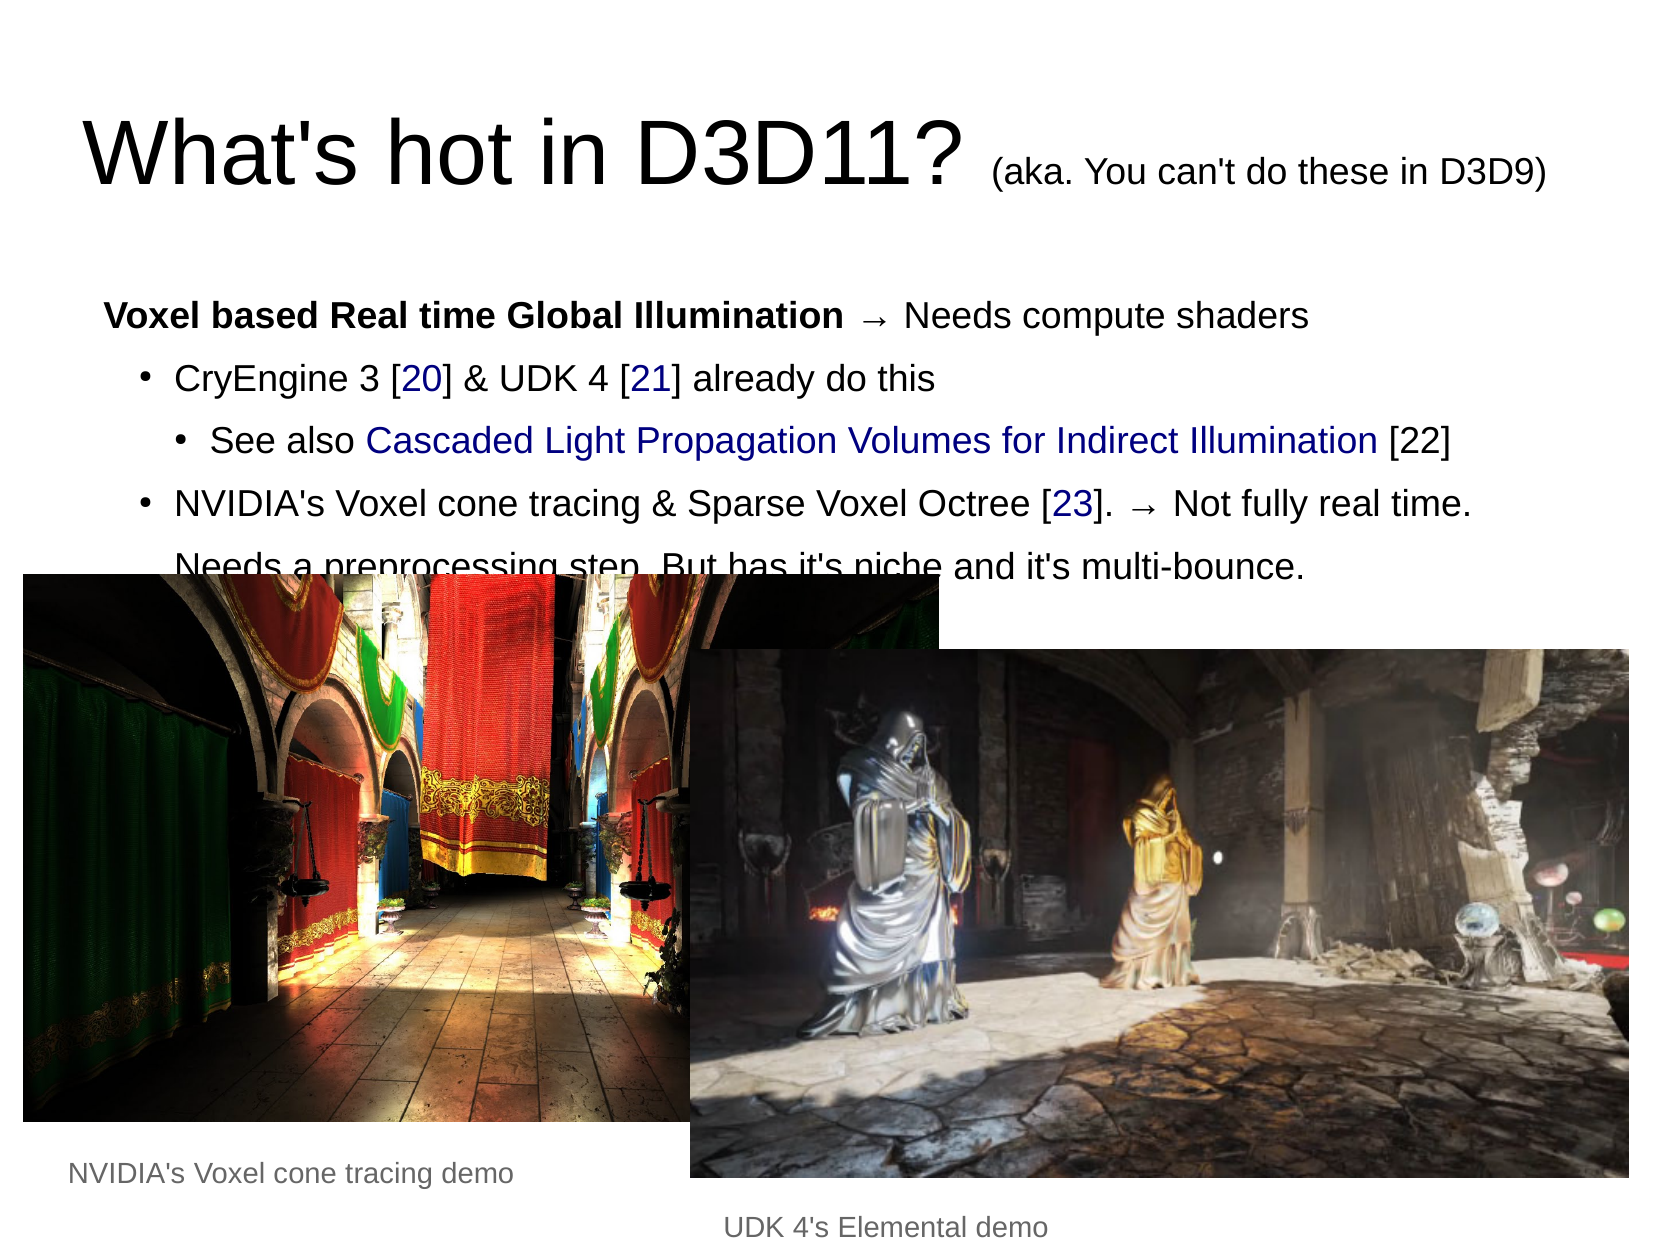

# What's hot in D3D11? (aka. You can't do these in D3D9)
Voxel based Real time Global Illumination → Needs compute shaders
CryEngine 3 [20] & UDK 4 [21] already do this
See also Cascaded Light Propagation Volumes for Indirect Illumination [22]
NVIDIA's Voxel cone tracing & Sparse Voxel Octree [23]. → Not fully real time. Needs a preprocessing step. But has it's niche and it's multi-bounce.
NVIDIA's Voxel cone tracing demo
UDK 4's Elemental demo